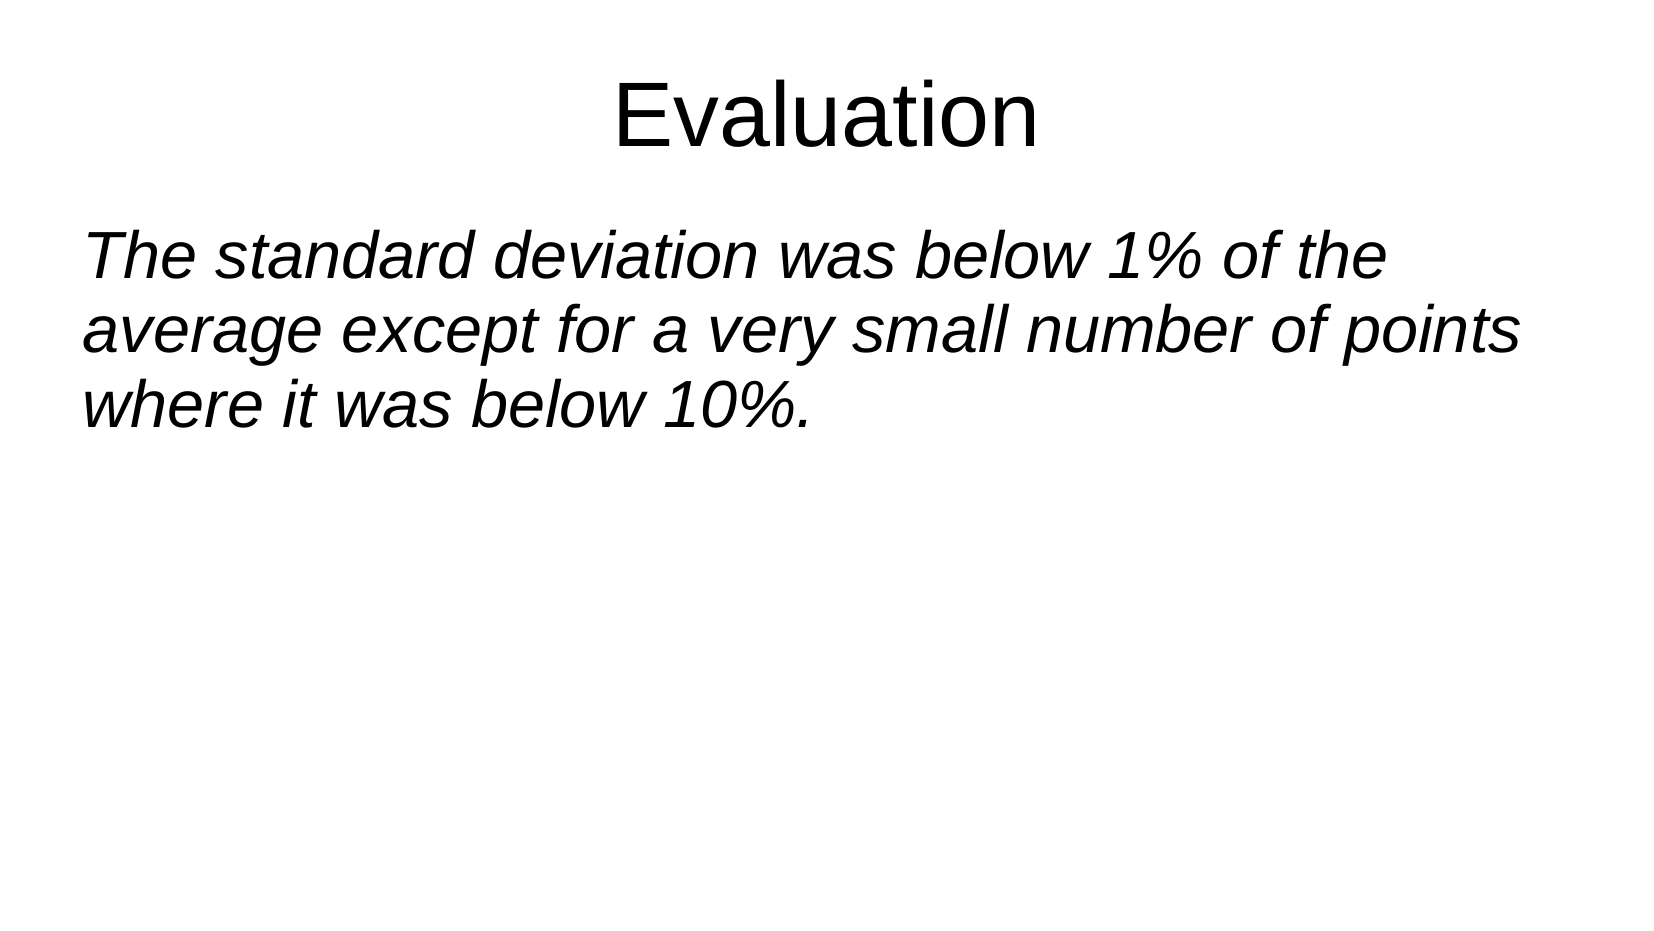

# Evaluation
The standard deviation was below 1% of the average except for a very small number of points where it was below 10%.